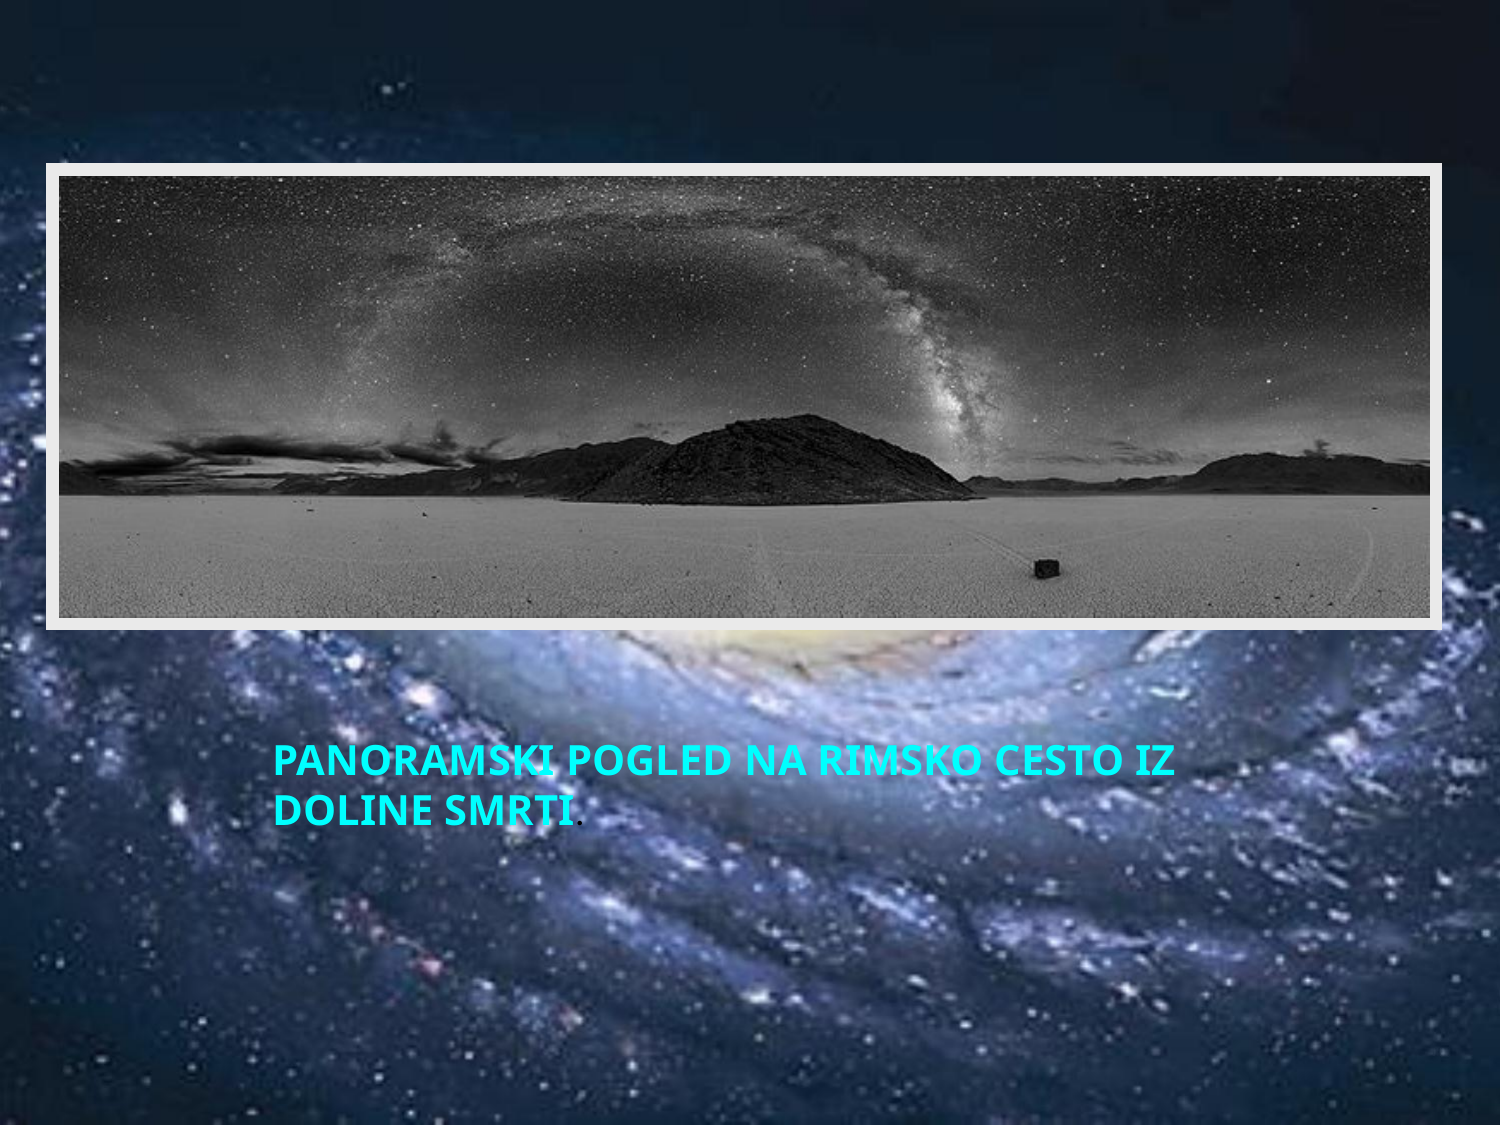

PANORAMSKI POGLED NA RIMSKO CESTO IZ DOLINE SMRTI.